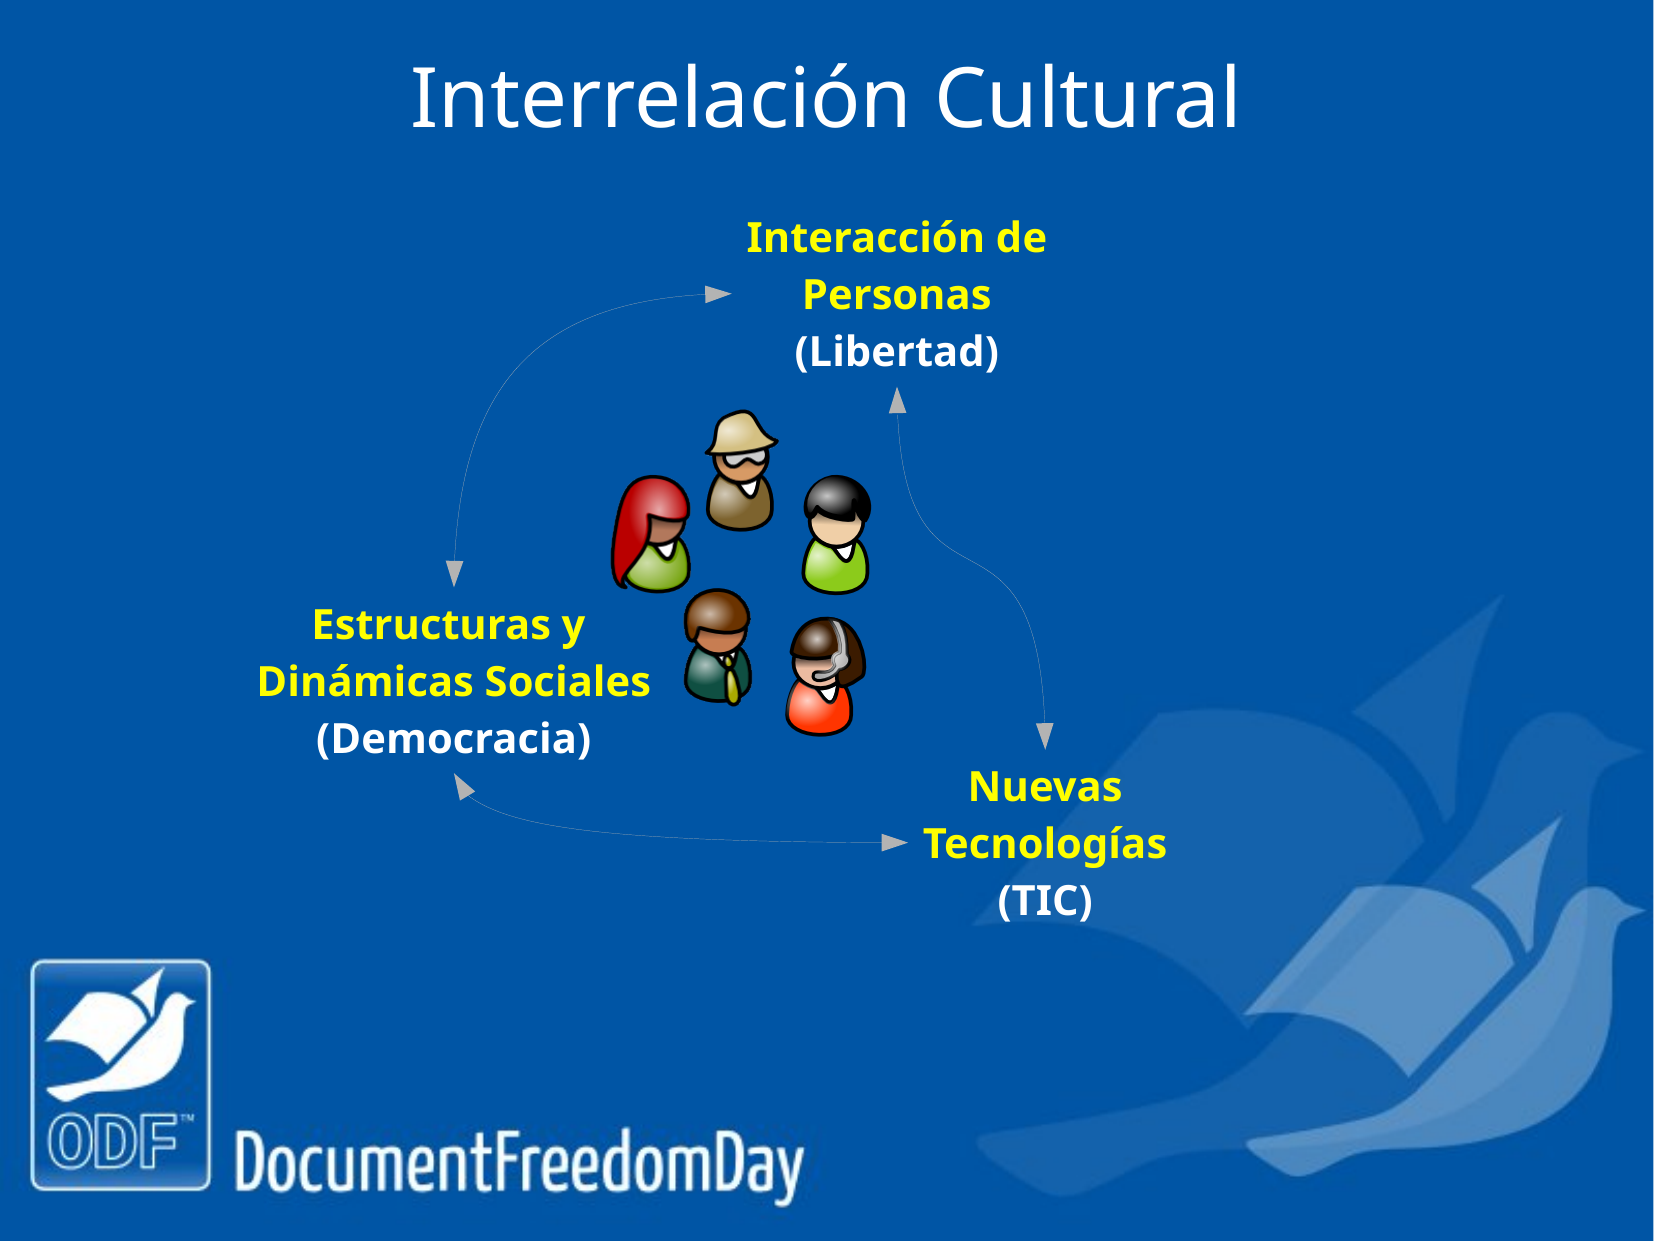

# Interrelación Cultural
Interacción de
Personas
(Libertad)
Estructuras y
Dinámicas Sociales
(Democracia)
Nuevas
Tecnologías
(TIC)